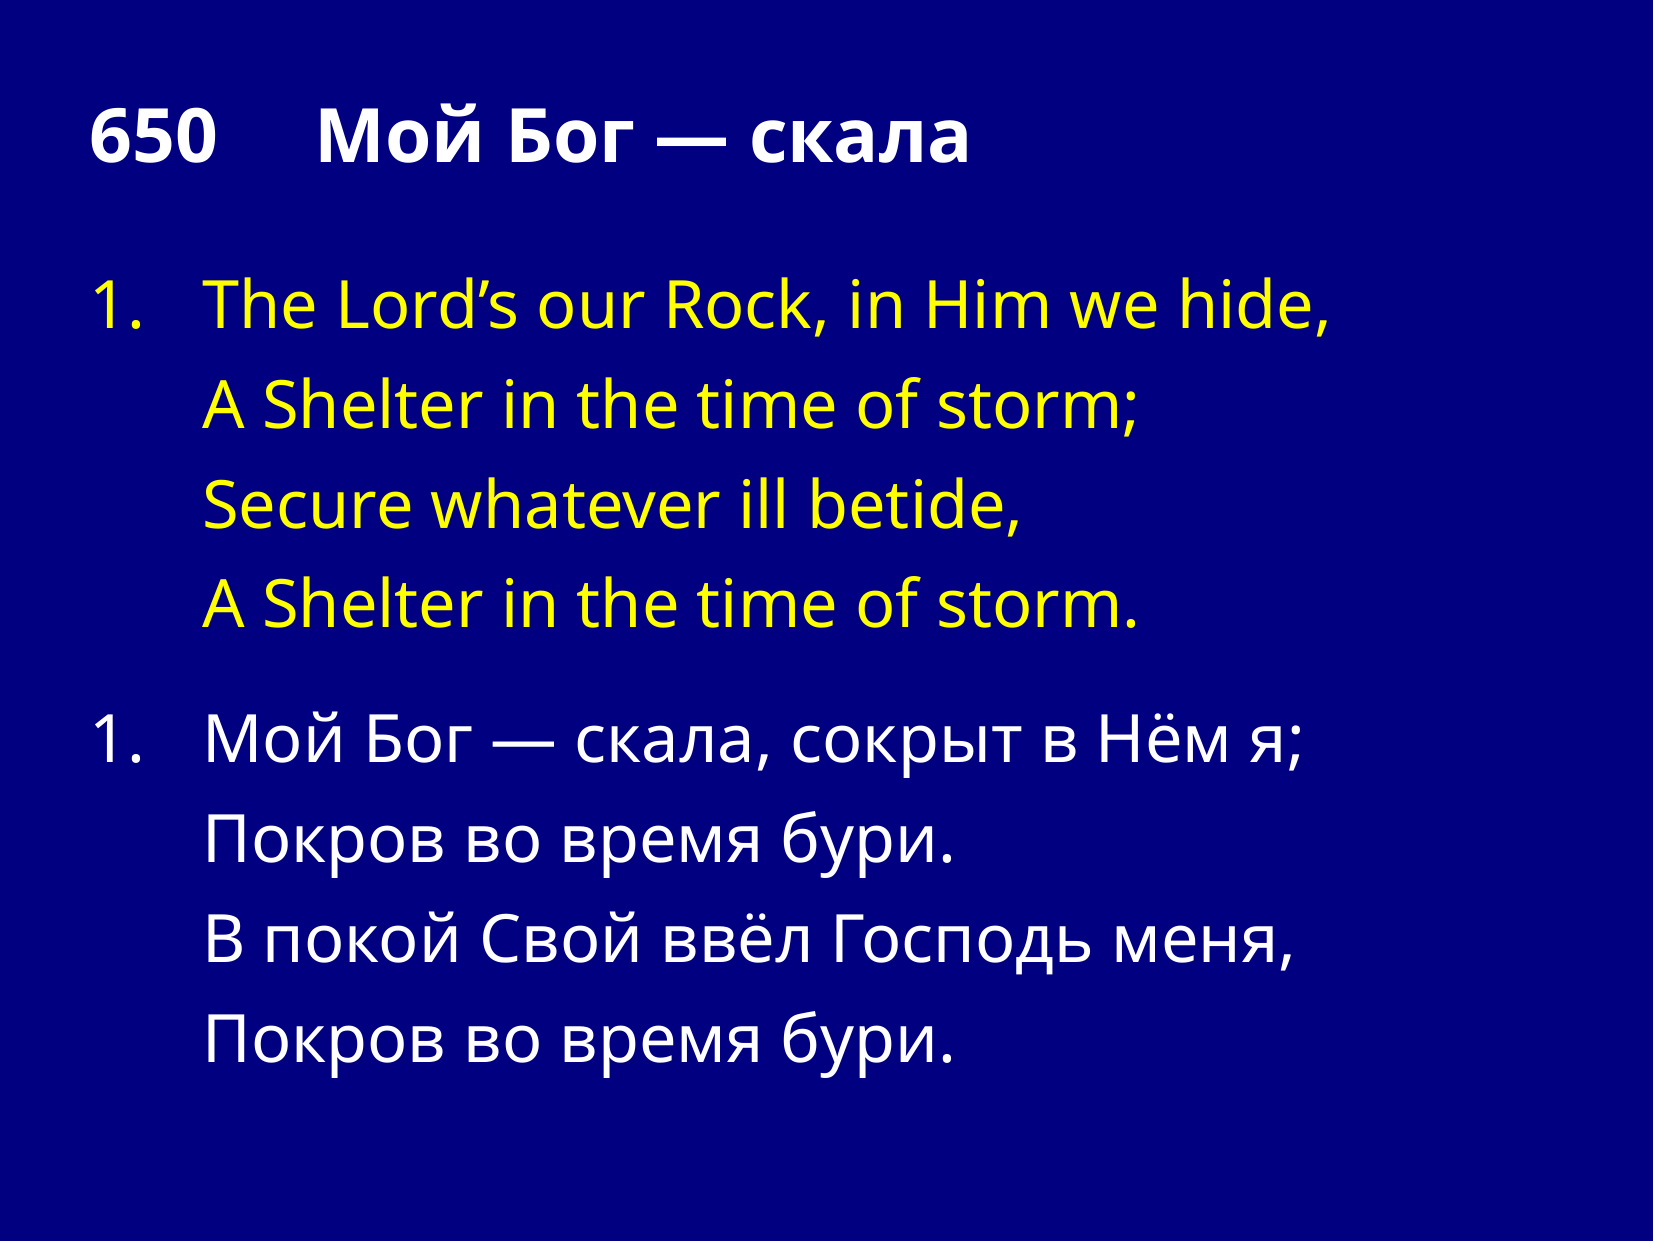

650	Мой Бог — скала
1.	The Lord’s our Rock, in Him we hide,
	A Shelter in the time of storm;
	Secure whatever ill betide,
	A Shelter in the time of storm.
1.	Мой Бог — скала, сокрыт в Нём я;
	Покров во время бури.
	В покой Свой ввёл Господь меня,
	Покров во время бури.